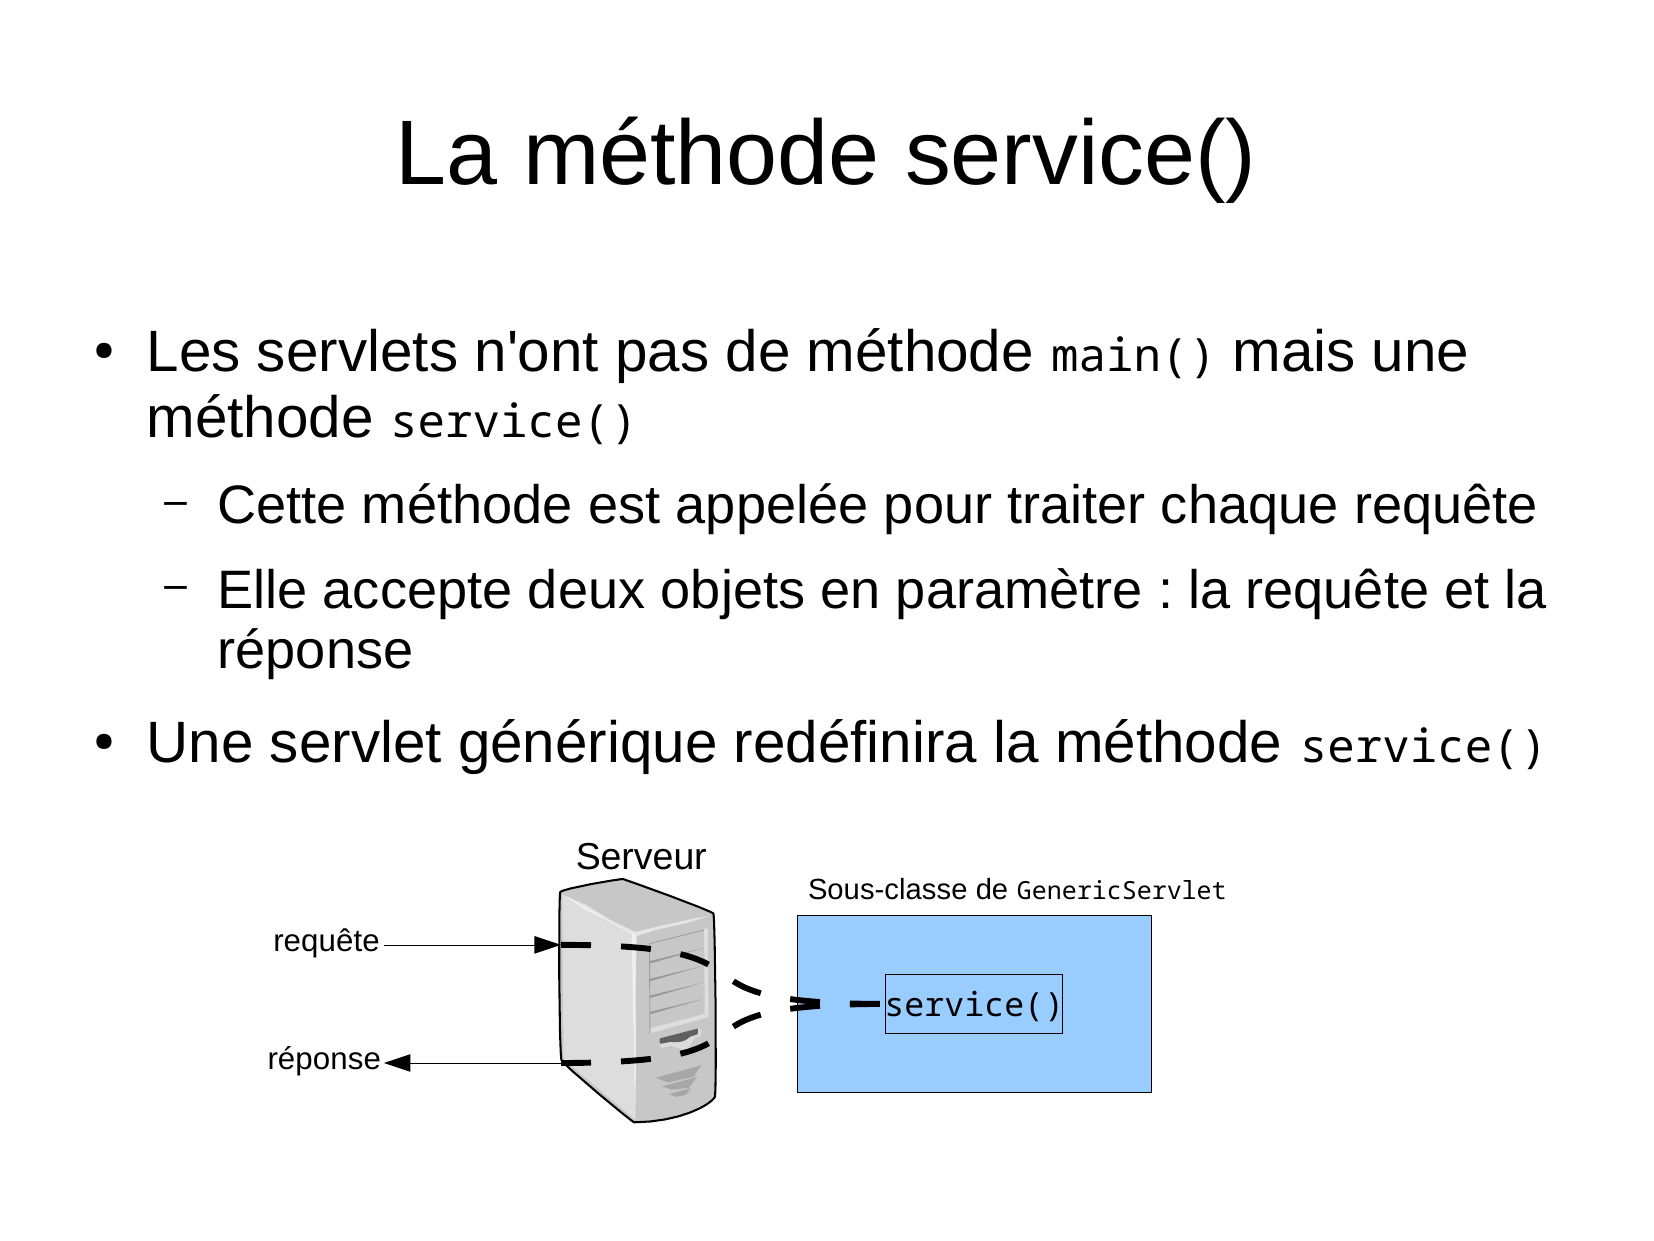

# La méthode service()
Les servlets n'ont pas de méthode main() mais une méthode service()
Cette méthode est appelée pour traiter chaque requête
Elle accepte deux objets en paramètre : la requête et la réponse
Une servlet générique redéfinira la méthode service()
Serveur
Sous-classe de GenericServlet
requête
service()
réponse